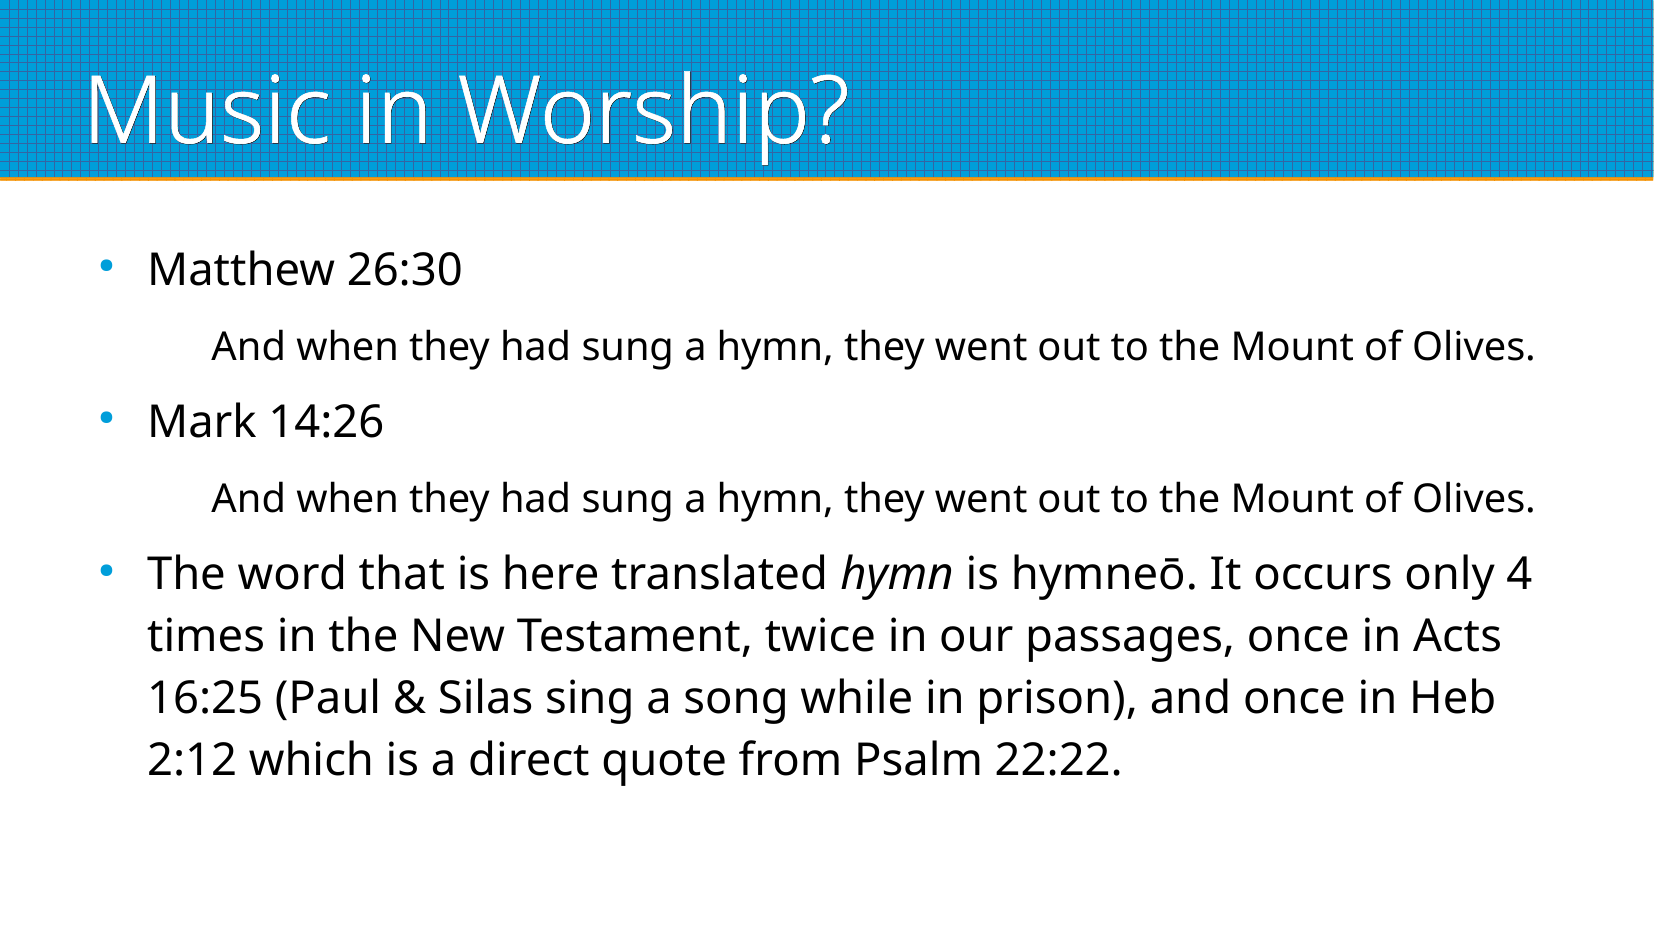

# Music in Worship?
Matthew 26:30
And when they had sung a hymn, they went out to the Mount of Olives.
Mark 14:26
And when they had sung a hymn, they went out to the Mount of Olives.
The word that is here translated hymn is hymneō. It occurs only 4 times in the New Testament, twice in our passages, once in Acts 16:25 (Paul & Silas sing a song while in prison), and once in Heb 2:12 which is a direct quote from Psalm 22:22.